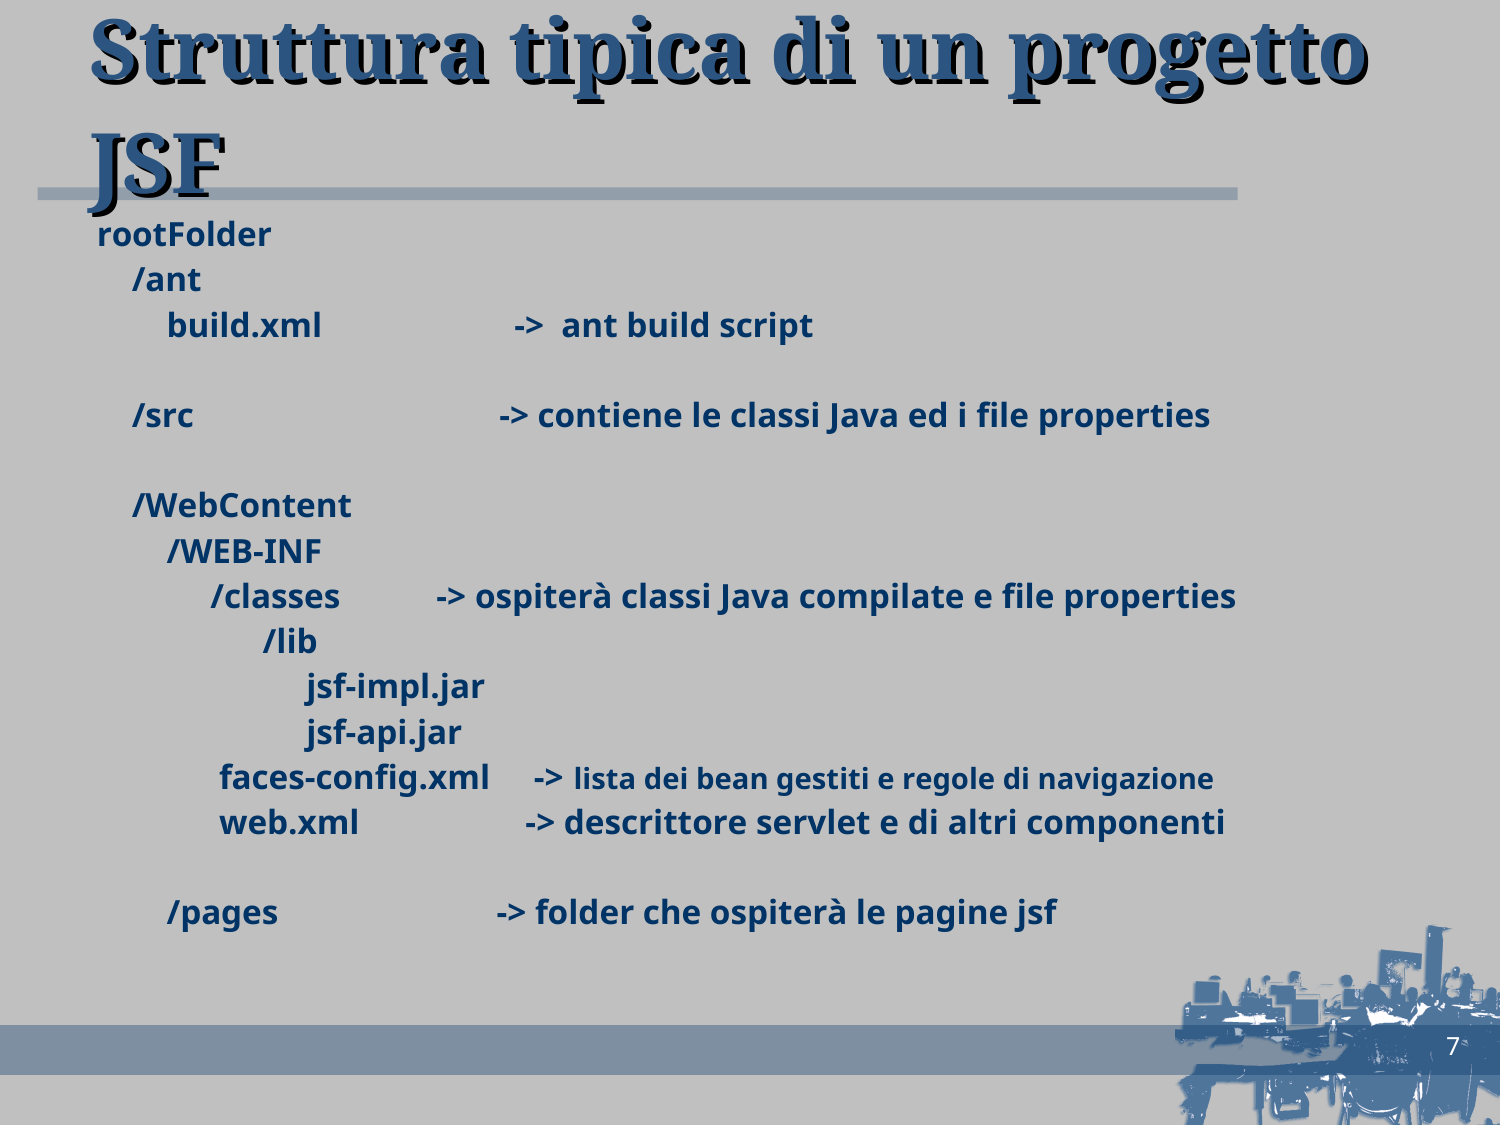

# Struttura tipica di un progetto JSF
rootFolder
 /ant
 build.xml -> ant build script
 /src -> contiene le classi Java ed i file properties
 /WebContent
 /WEB-INF
 /classes -> ospiterà classi Java compilate e file properties
 /lib
 jsf-impl.jar
 jsf-api.jar
 faces-config.xml -> lista dei bean gestiti e regole di navigazione
 web.xml -> descrittore servlet e di altri componenti
 /pages -> folder che ospiterà le pagine jsf